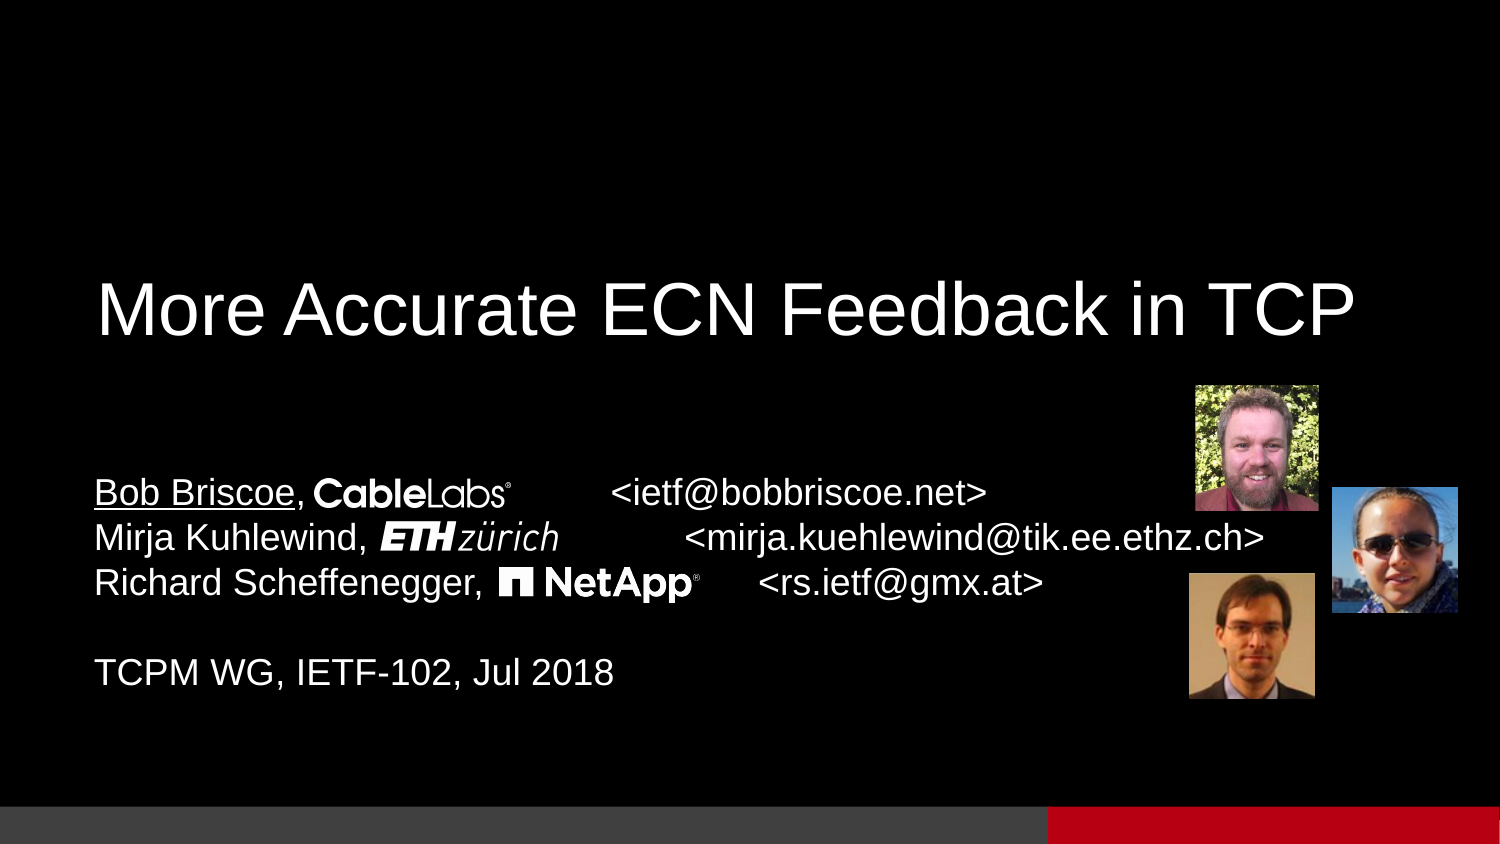

More Accurate ECN Feedback in TCP
Bob Briscoe, CableLabs 		<ietf@bobbriscoe.net>
Mirja Kuhlewind, ETHZ 			<mirja.kuehlewind@tik.ee.ethz.ch>
Richard Scheffenegger, NetApp 		<rs.ietf@gmx.at>
TCPM WG, IETF-102, Jul 2018